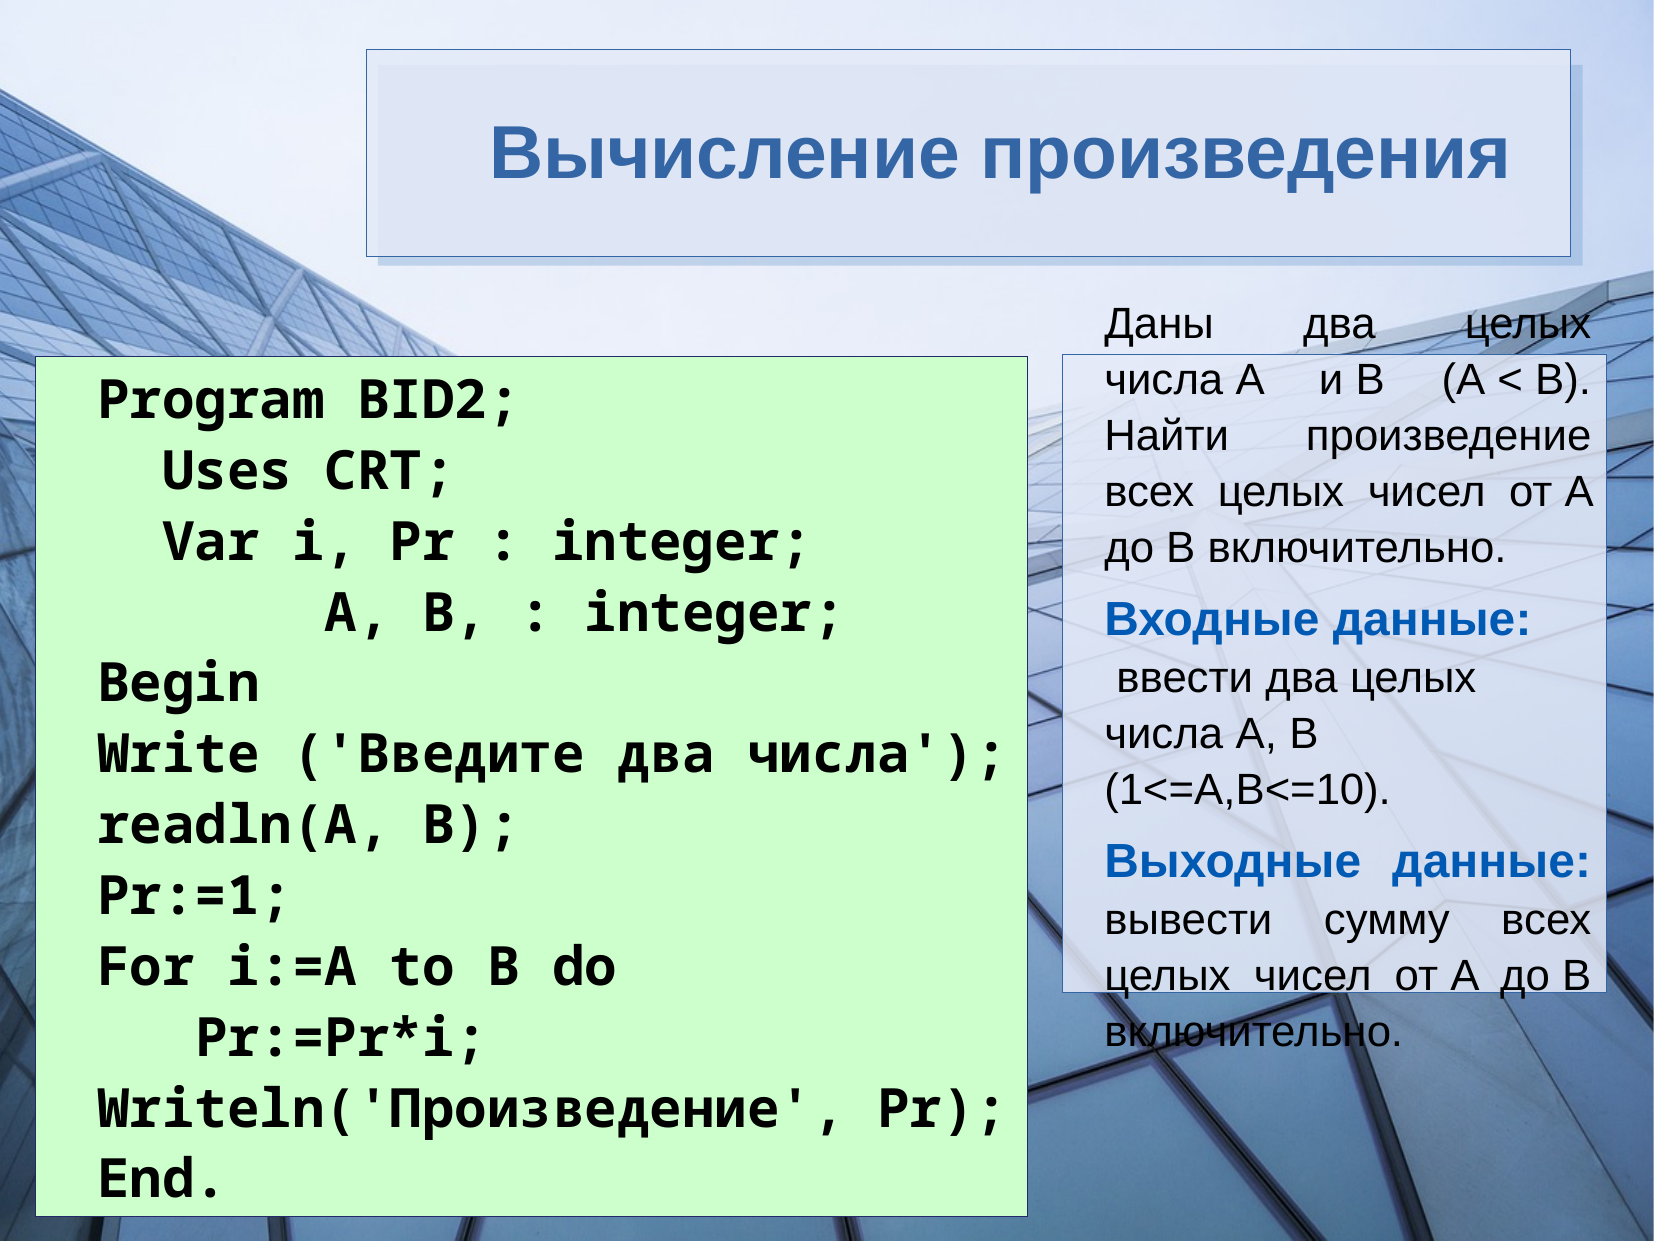

# Вычисление произведения
Даны два целых числа A и B (A < B). Найти произведение всех целых чисел от A до B включительно.
Входные данные:
 ввести два целых числа A, B (1<=A,B<=10).
Выходные данные:
вывести сумму всех целых чисел от A до B включительно.
Program BID2;
 Uses CRT;
 Var i, Pr : integer;
 А, В, : integer;
Begin
Write ('Введите два числа');
readln(А, В);
Pr:=1;
For i:=A to B do
 Pr:=Pr*i;
Writeln('Произведение', Pr);
End.